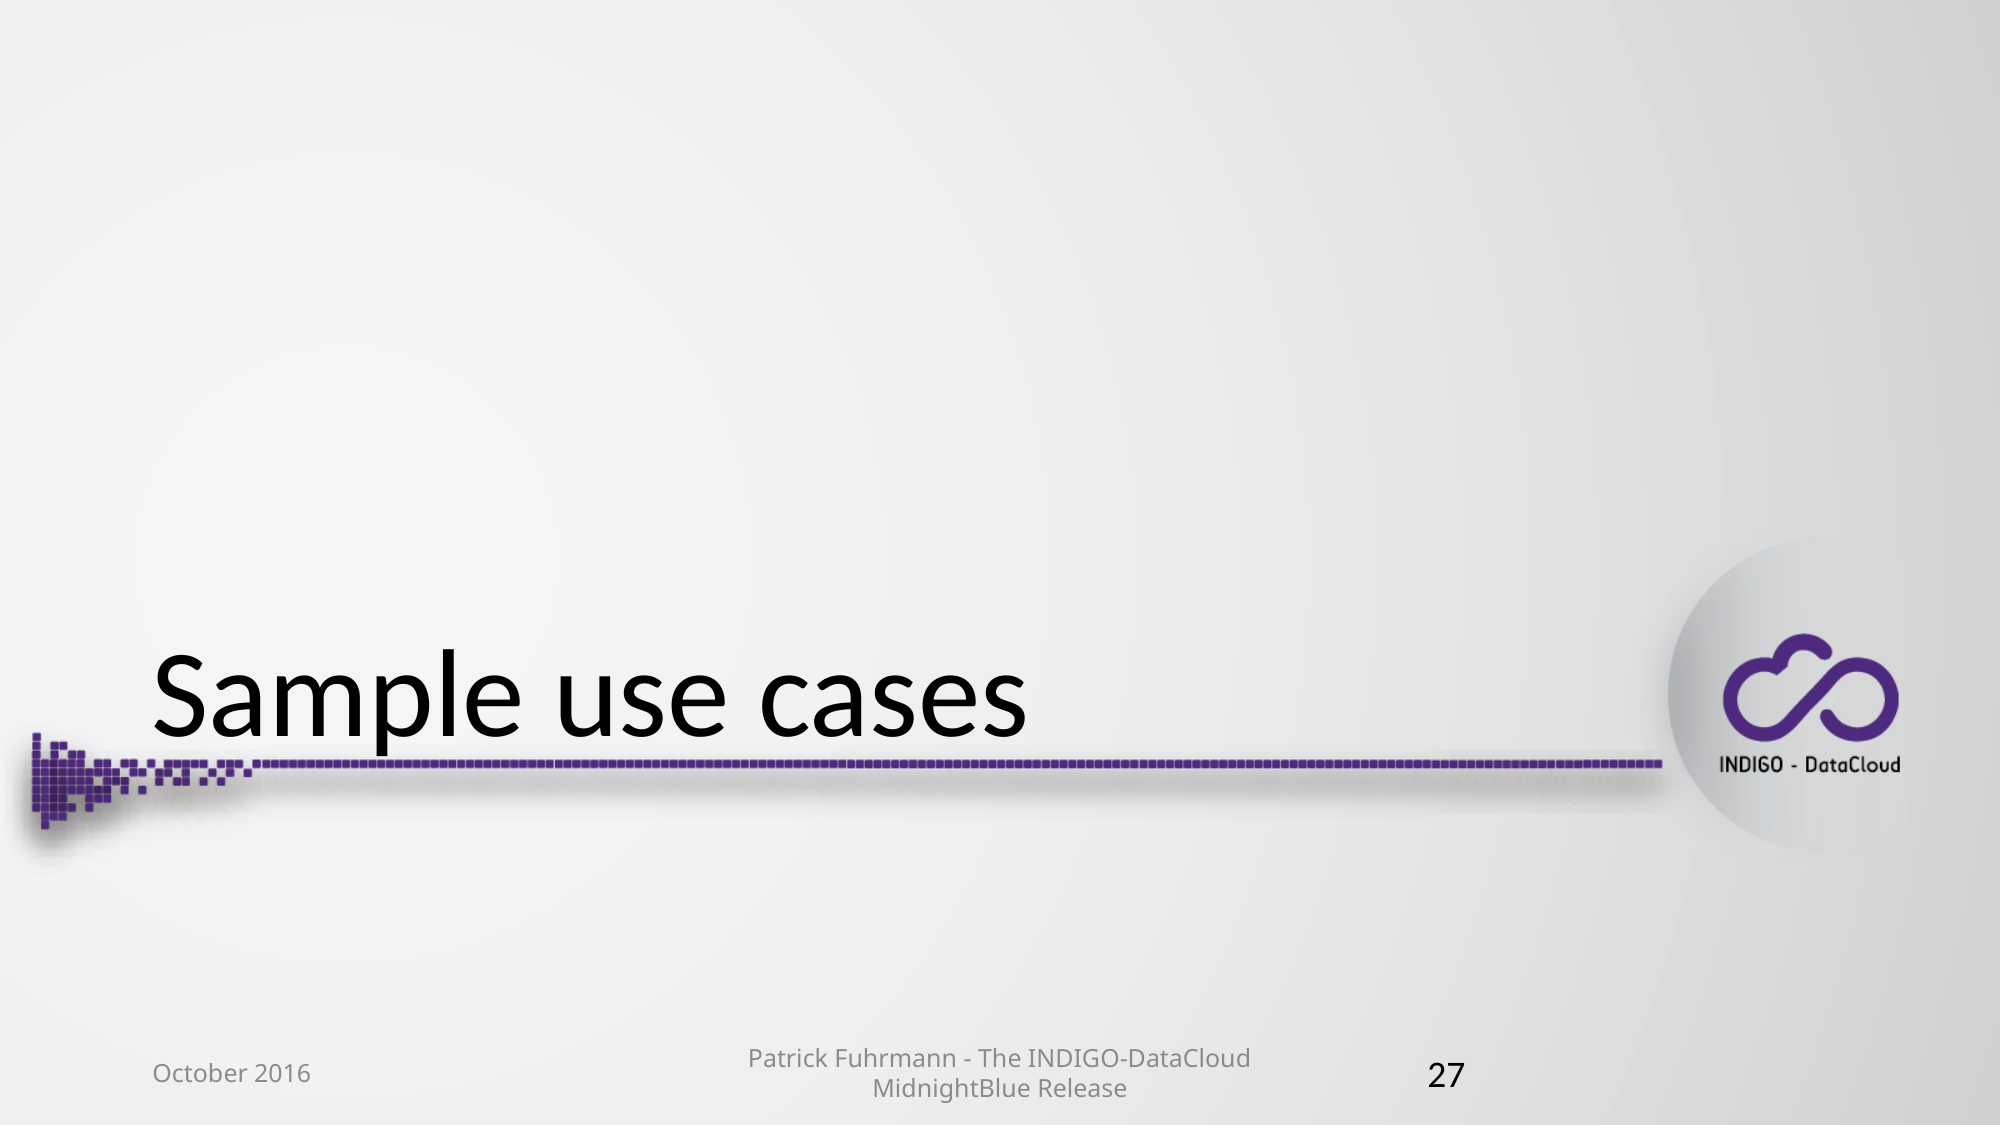

# Sample use cases
October 2016
Patrick Fuhrmann - The INDIGO-DataCloud MidnightBlue Release